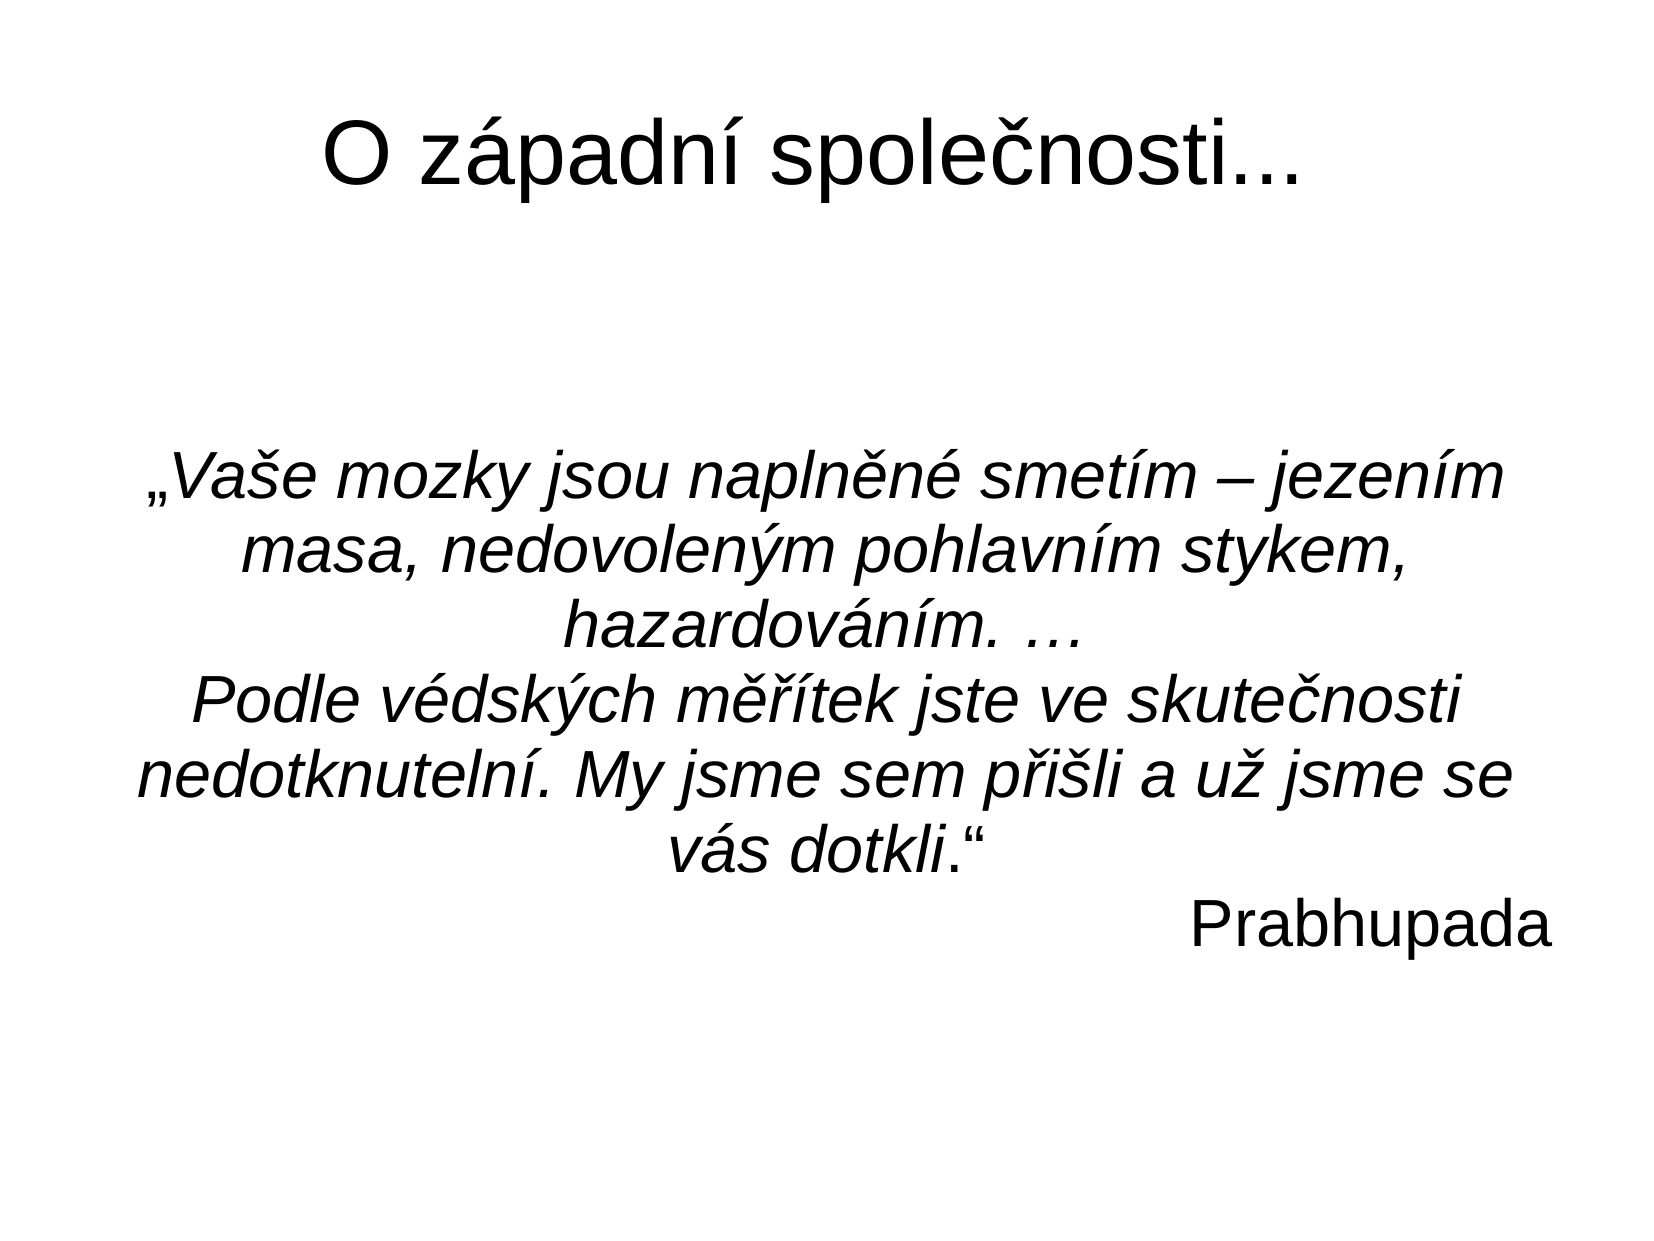

# O západní společnosti...
„Vaše mozky jsou naplněné smetím – jezením masa, nedovoleným pohlavním stykem, hazardováním. …
Podle védských měřítek jste ve skutečnosti nedotknutelní. My jsme sem přišli a už jsme se vás dotkli.“
Prabhupada